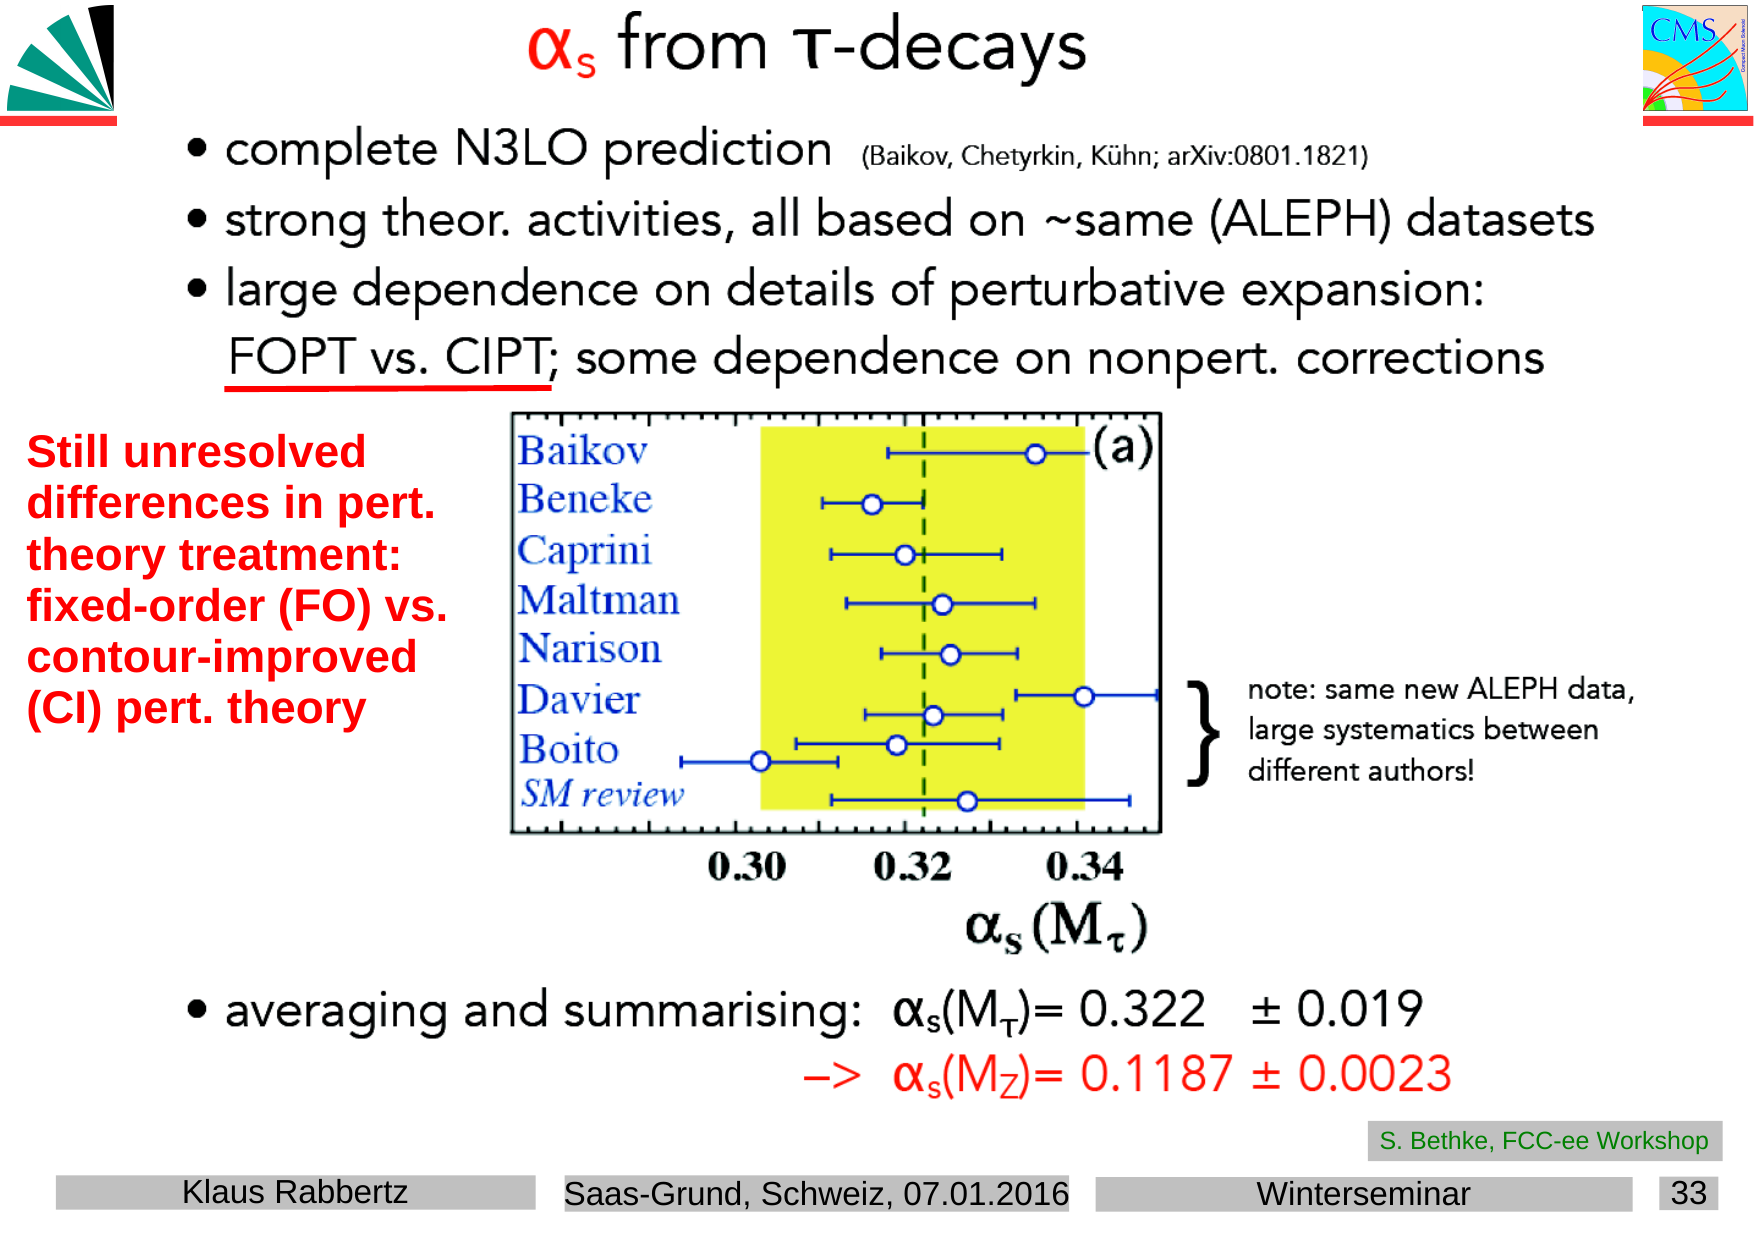

#
Still unresolved
differences in pert.
theory treatment:
fixed-order (FO) vs.
contour-improved (CI) pert. theory
S. Bethke, FCC-ee Workshop